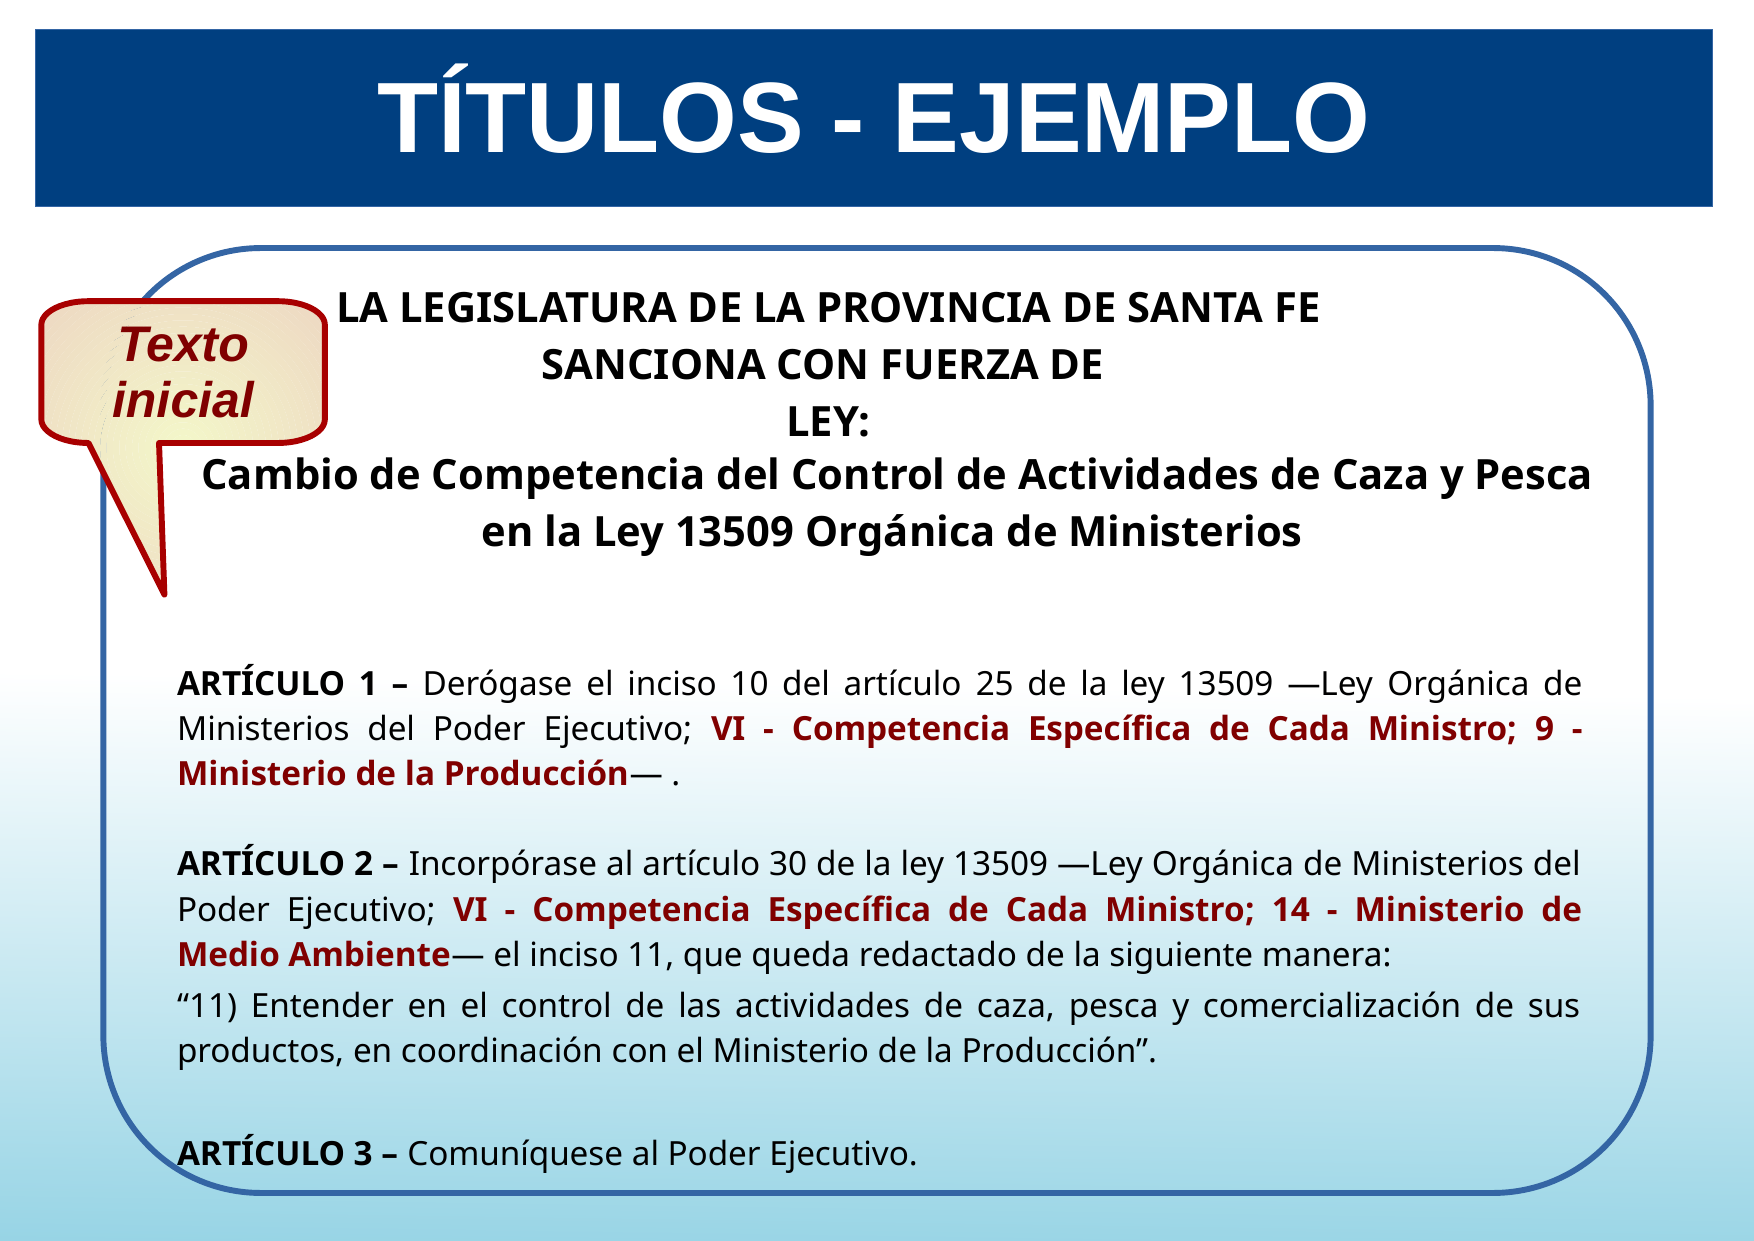

TÍTULOS - EJEMPLO
LA LEGISLATURA DE LA PROVINCIA DE SANTA FE
SANCIONA CON FUERZA DE
LEY:
Texto
inicial
Cambio de Competencia del Control de Actividades de Caza y Pesca en la Ley 13509 Orgánica de Ministerios
ARTÍCULO 1 – Derógase el inciso 10 del artículo 25 de la ley 13509 —Ley Orgánica de Ministerios del Poder Ejecutivo; VI - Competencia Específica de Cada Ministro; 9 - Ministerio de la Producción— .
ARTÍCULO 2 – Incorpórase al artículo 30 de la ley 13509 —Ley Orgánica de Ministerios del Poder Ejecutivo; VI - Competencia Específica de Cada Ministro; 14 - Ministerio de Medio Ambiente— el inciso 11, que queda redactado de la siguiente manera:
“11) Entender en el control de las actividades de caza, pesca y comercialización de sus productos, en coordinación con el Ministerio de la Producción”.
ARTÍCULO 3 – Comuníquese al Poder Ejecutivo.